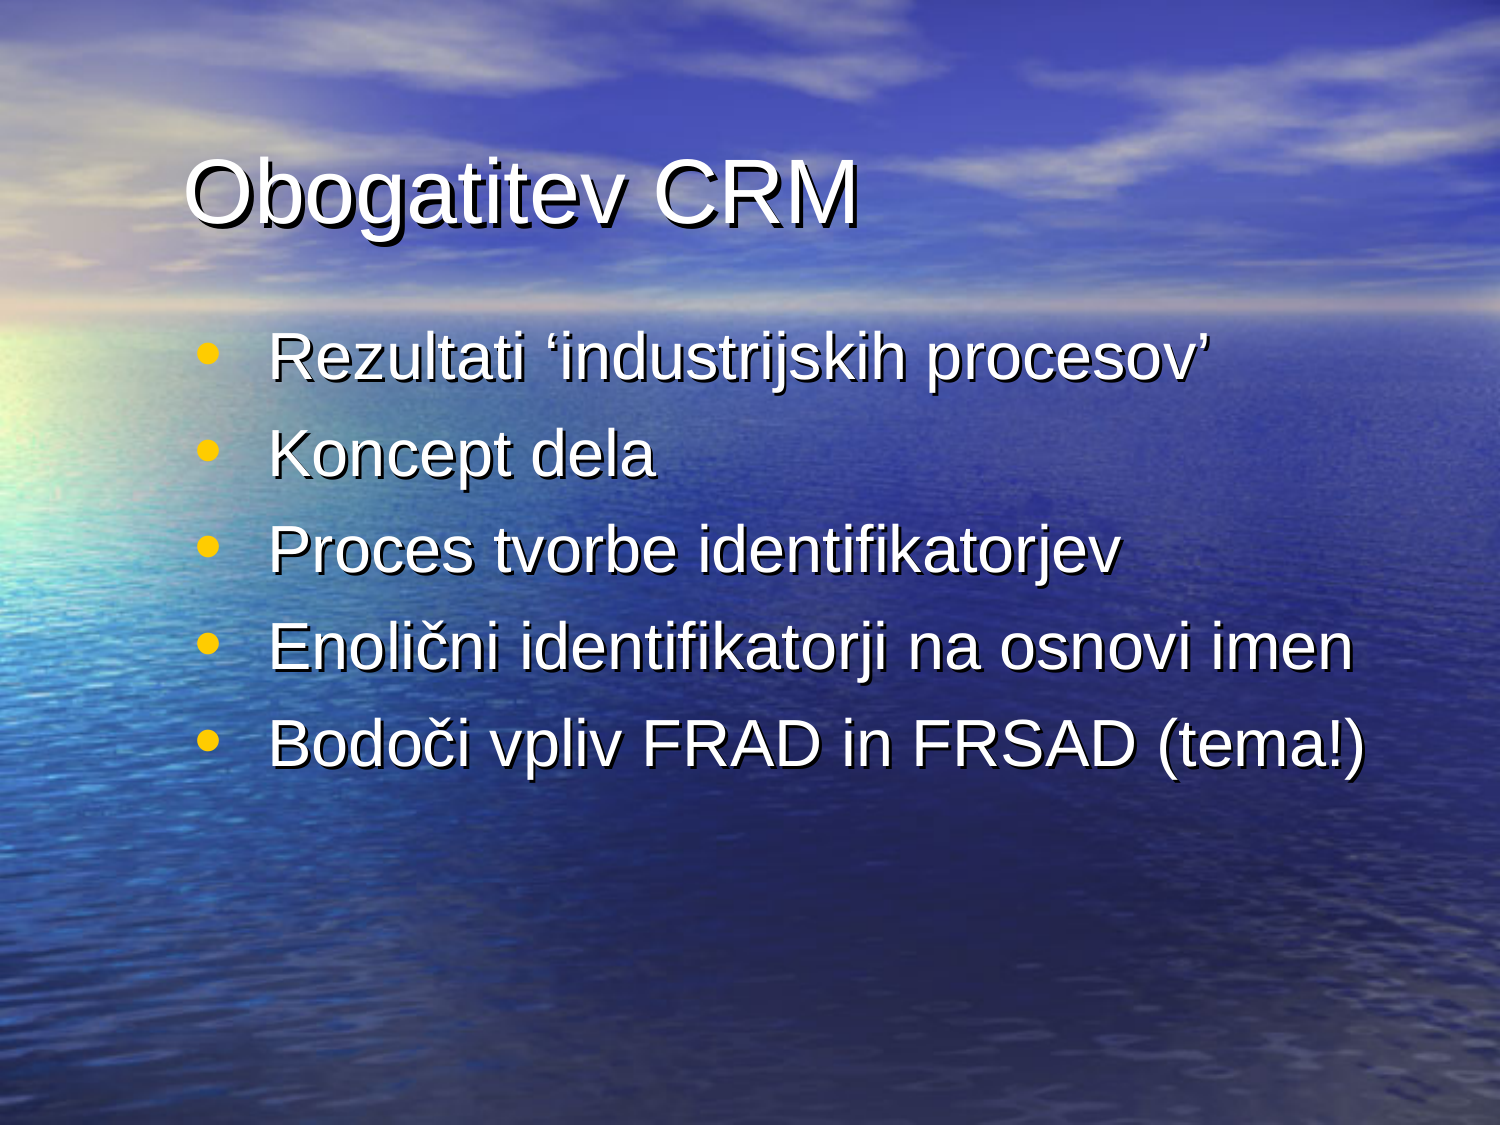

# Obogatitev CRM
Rezultati ‘industrijskih procesov’
Koncept dela
Proces tvorbe identifikatorjev
Enolični identifikatorji na osnovi imen
Bodoči vpliv FRAD in FRSAD (tema!)